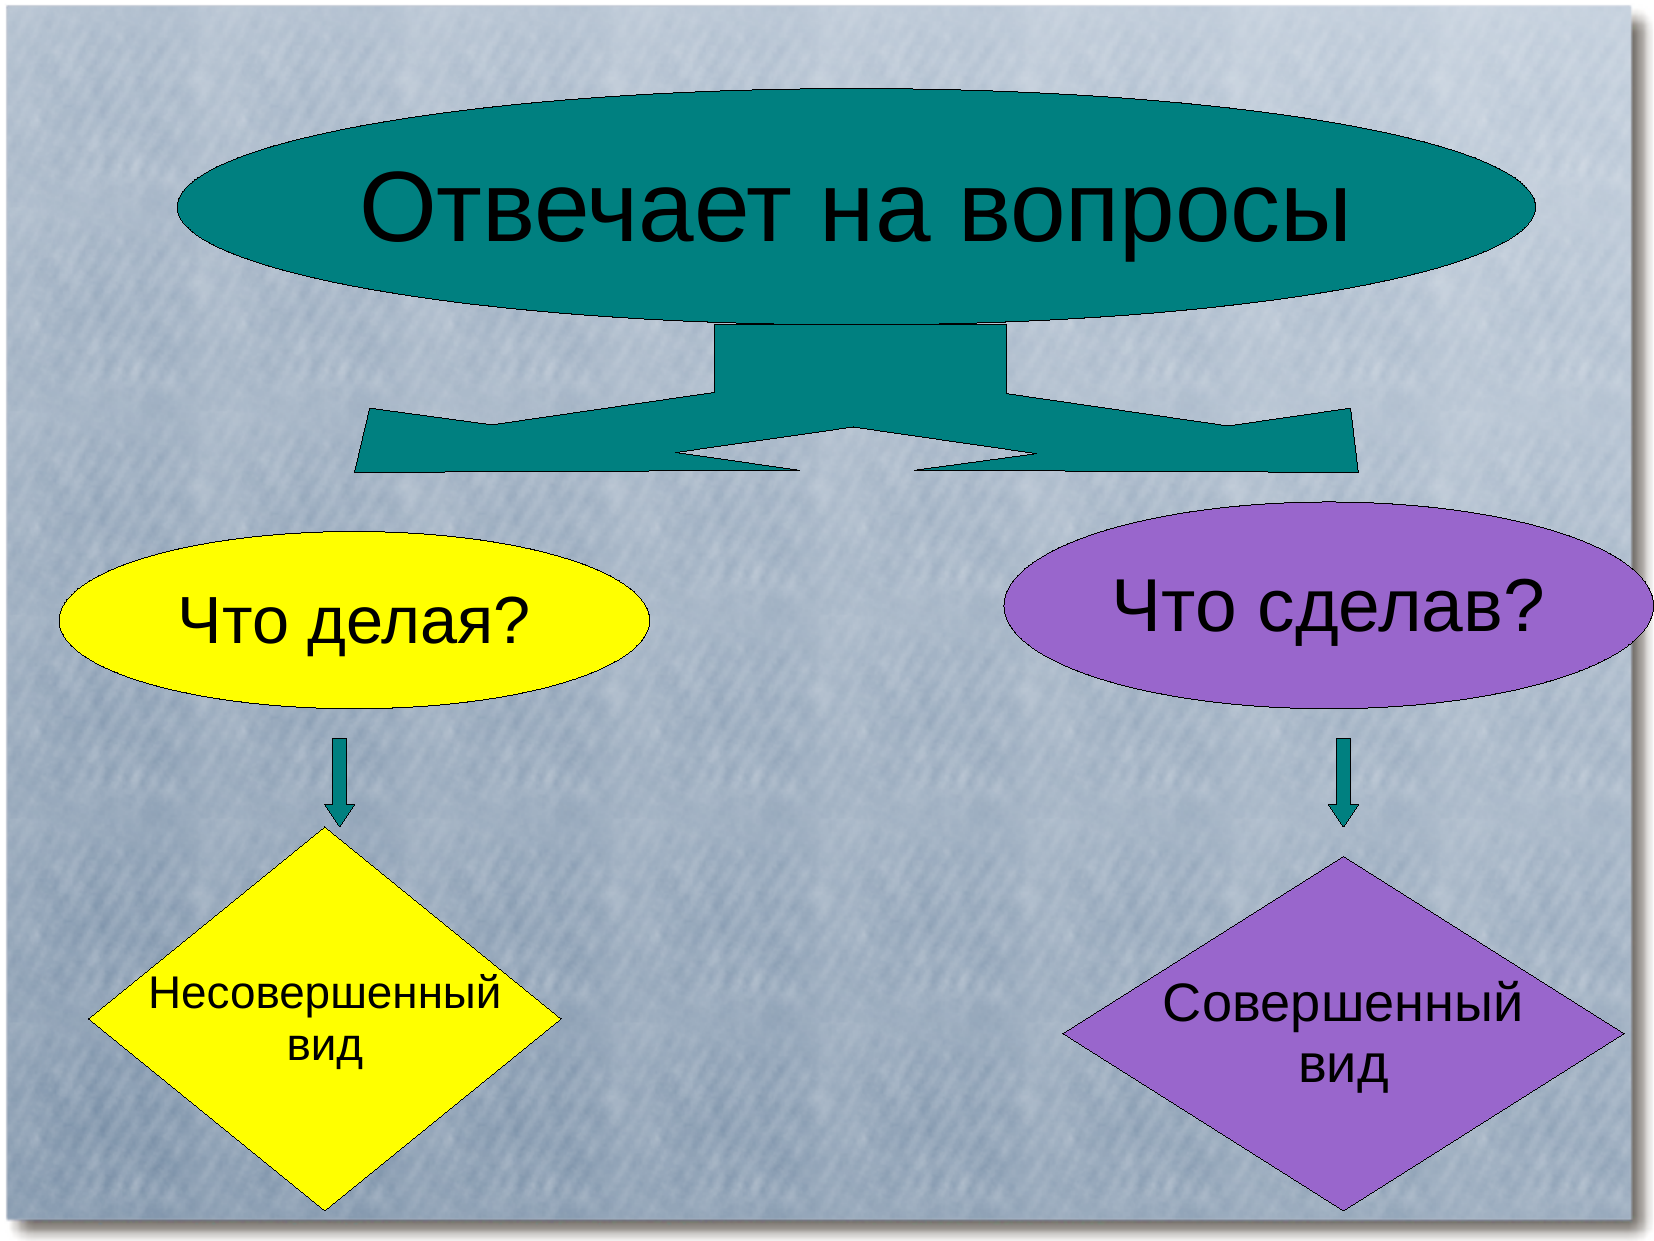

#
Отвечает на вопросы
Что сделав?
Что делая?
Несовершенный
вид
Совершенный
вид